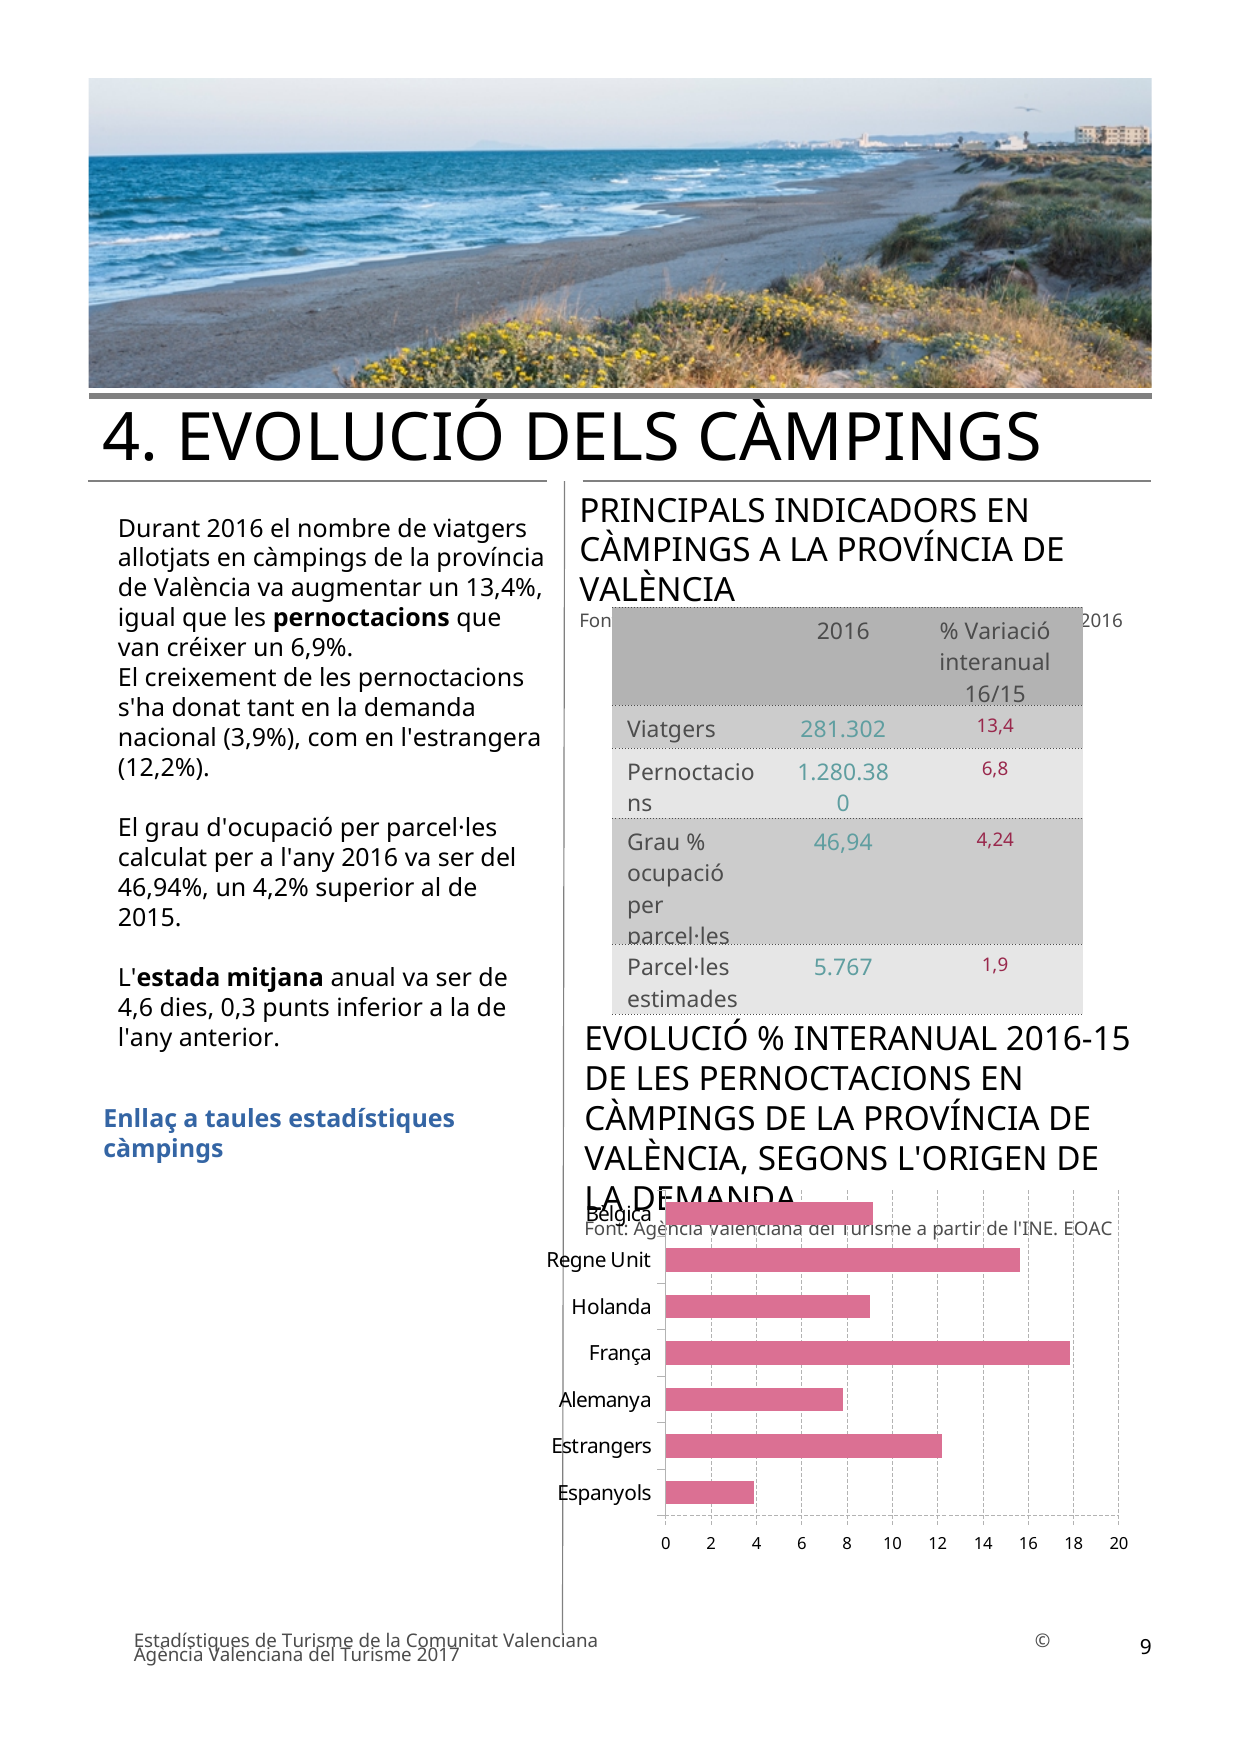

4. EVOLUCIÓ DELS CÀMPINGS
PRINCIPALS INDICADORS EN CÀMPINGS A LA PROVÍNCIA DE VALÈNCIA
Font: INE, Enquesta d'Ocupació en Allotjaments Turístics 2016
Durant 2016 el nombre de viatgers allotjats en càmpings de la província de València va augmentar un 13,4%, igual que les pernoctacions que van créixer un 6,9%.
El creixement de les pernoctacions s'ha donat tant en la demanda nacional (3,9%), com en l'estrangera (12,2%).
El grau d'ocupació per parcel·les calculat per a l'any 2016 va ser del 46,94%, un 4,2% superior al de 2015.
L'estada mitjana anual va ser de 4,6 dies, 0,3 punts inferior a la de l'any anterior.
| | 2016 | % Variació interanual 16/15 |
| --- | --- | --- |
| Viatgers | 281.302 | 13,4 |
| Pernoctacions | 1.280.380 | 6,8 |
| Grau % ocupació per parcel·les | 46,94 | 4,24 |
| Parcel·les estimades | 5.767 | 1,9 |
EVOLUCIÓ % INTERANUAL 2016-15 DE LES PERNOCTACIONS EN CÀMPINGS DE LA PROVÍNCIA DE VALÈNCIA, SEGONS L'ORIGEN DE LA DEMANDA
Font: Agència Valenciana del Turisme a partir de l'INE. EOAC
Enllaç a taules estadístiques càmpings
### Chart
| Category | Alicante |
|---|---|
| Espanyols | 3.88 |
| Estrangers | 12.21 |
| Alemanya | 7.82 |
| França | 17.85 |
| Holanda | 9.01 |
| Regne Unit | 15.63 |
| Bèlgica | 9.16 |